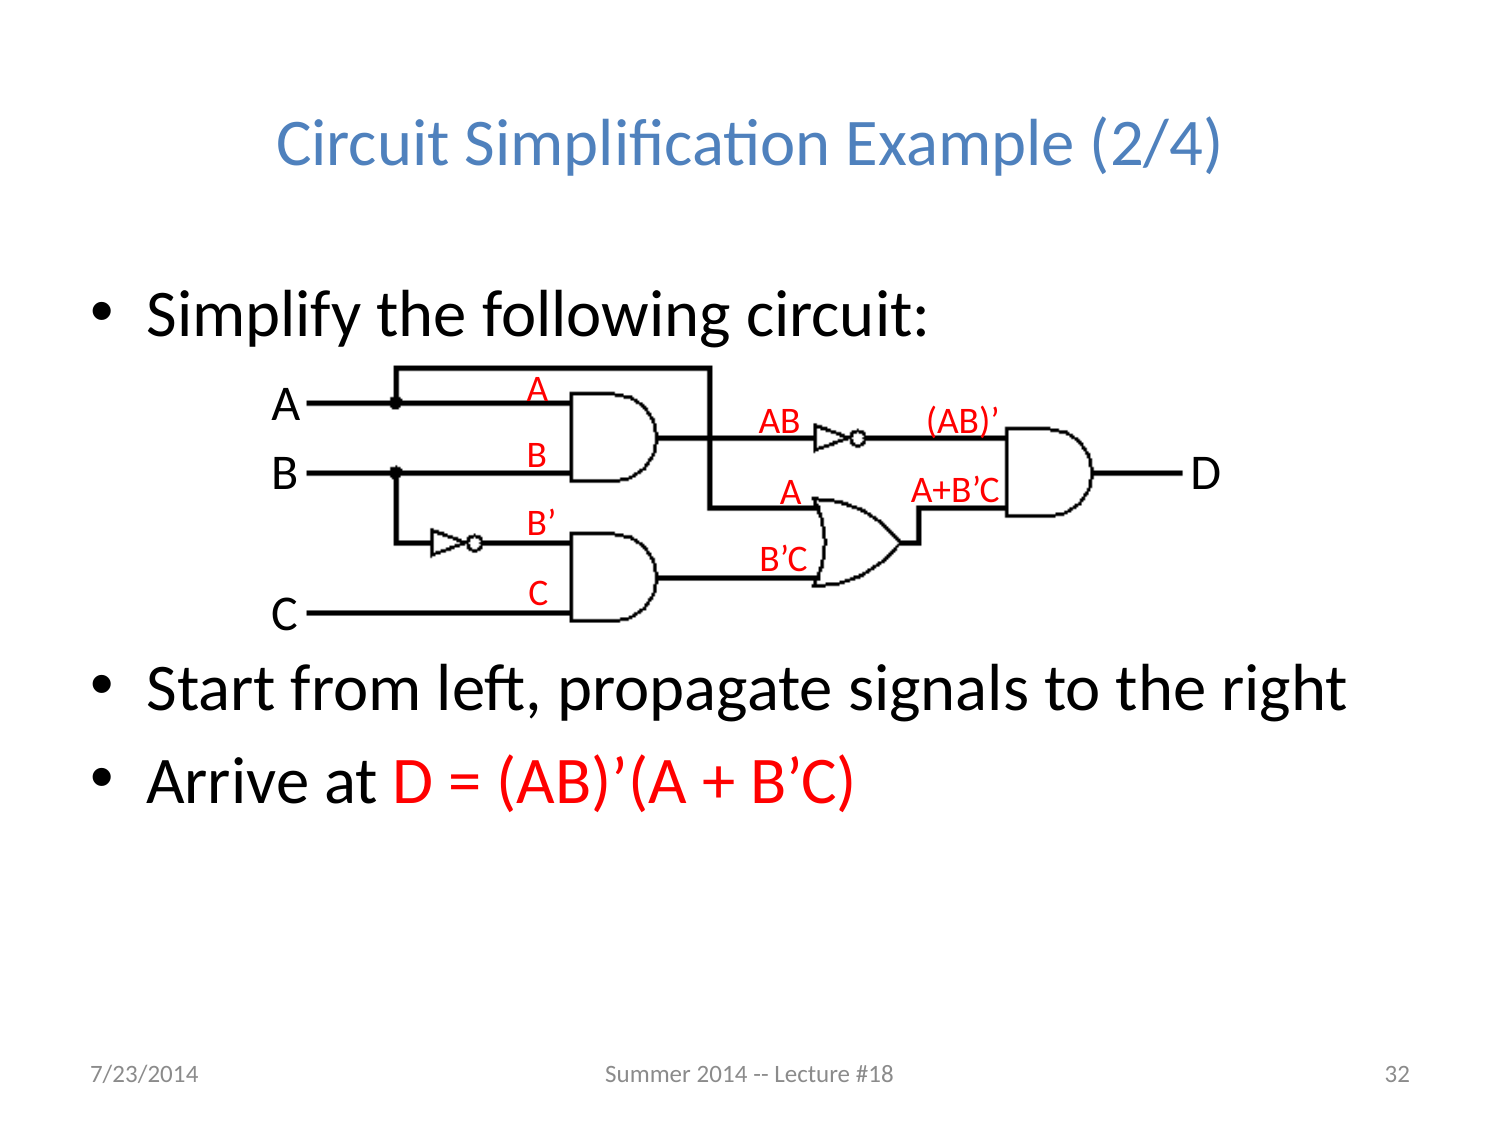

# Circuit Simplification Example (2/4)
Simplify the following circuit:
Start from left, propagate signals to the right
Arrive at D = (AB)’(A + B’C)
A
B
A
B’
C
A
B
D
C
(AB)’
A+B’C
AB
B’C
7/23/2014
Summer 2014 -- Lecture #18